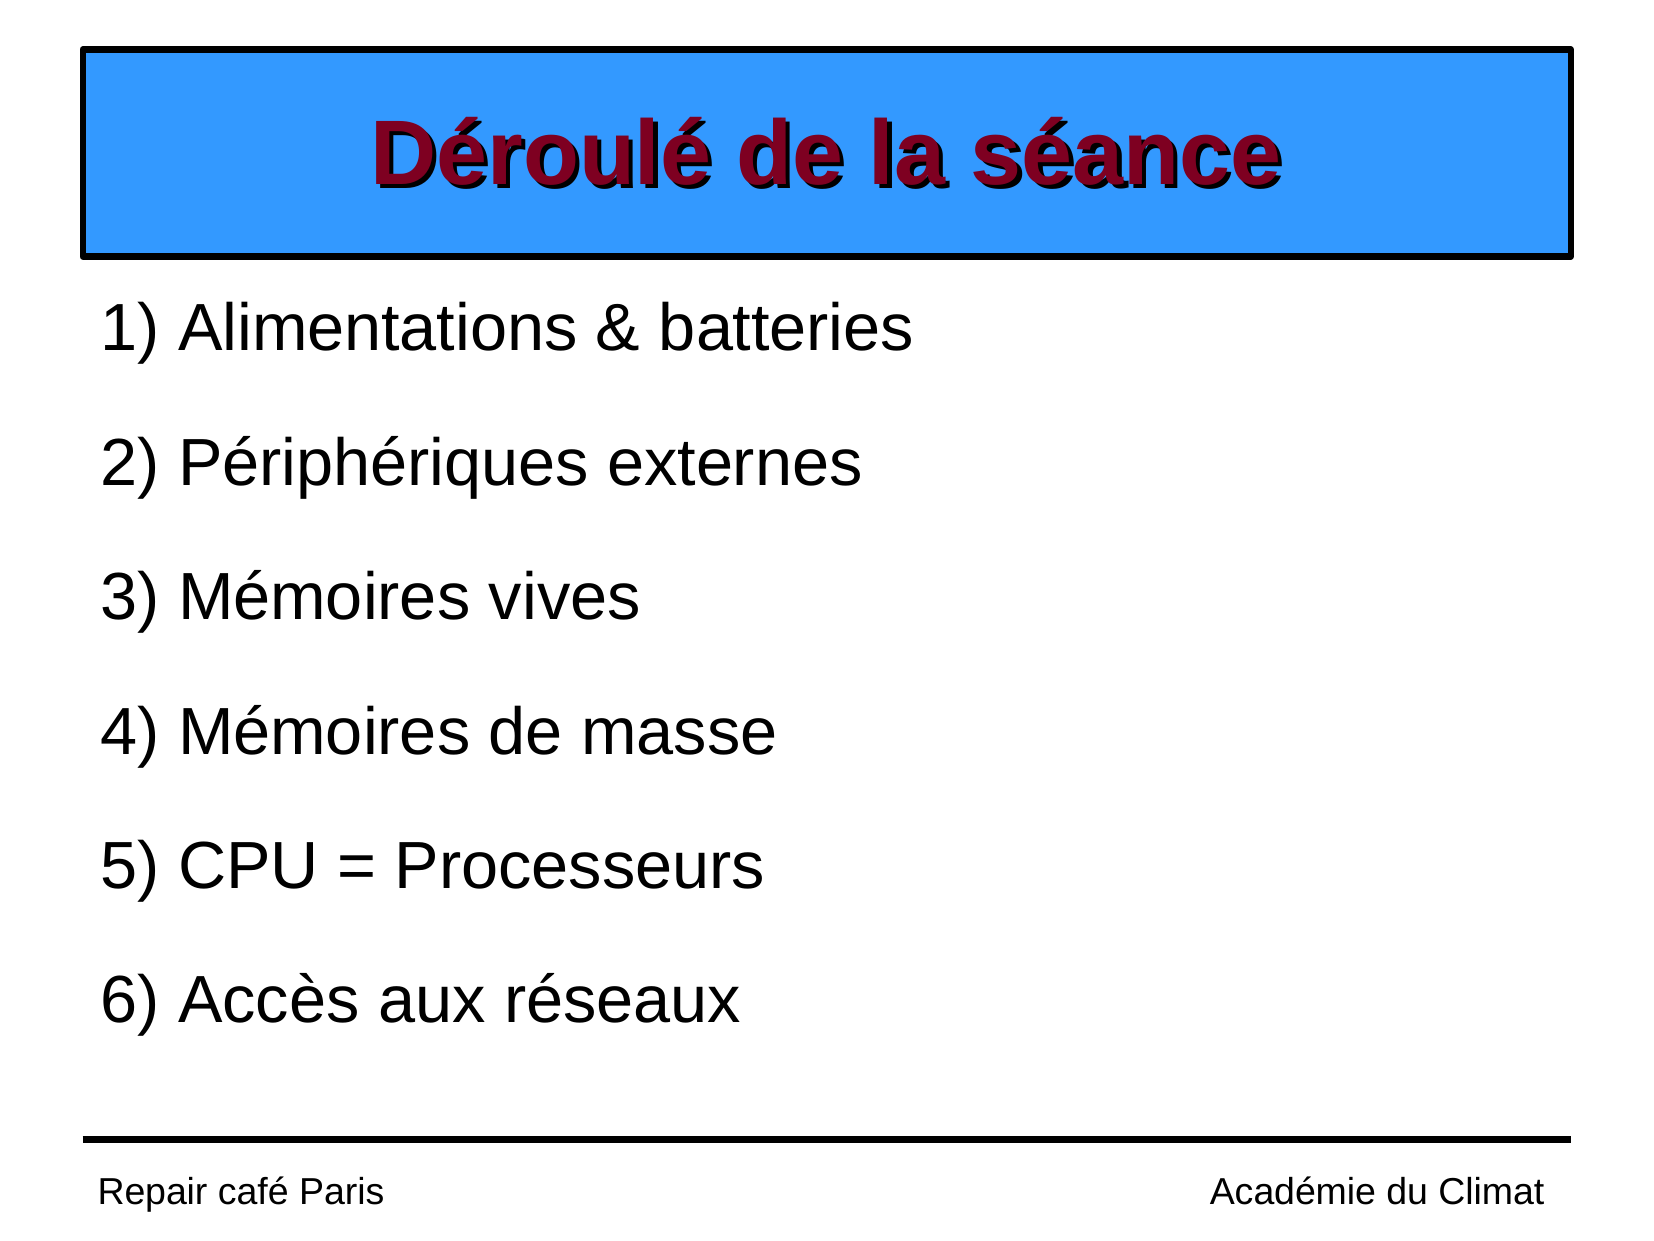

# Déroulé de la séance
 Alimentations & batteries
 Périphériques externes
 Mémoires vives
 Mémoires de masse
 CPU = Processeurs
 Accès aux réseaux
Repair café Paris	Académie du Climat